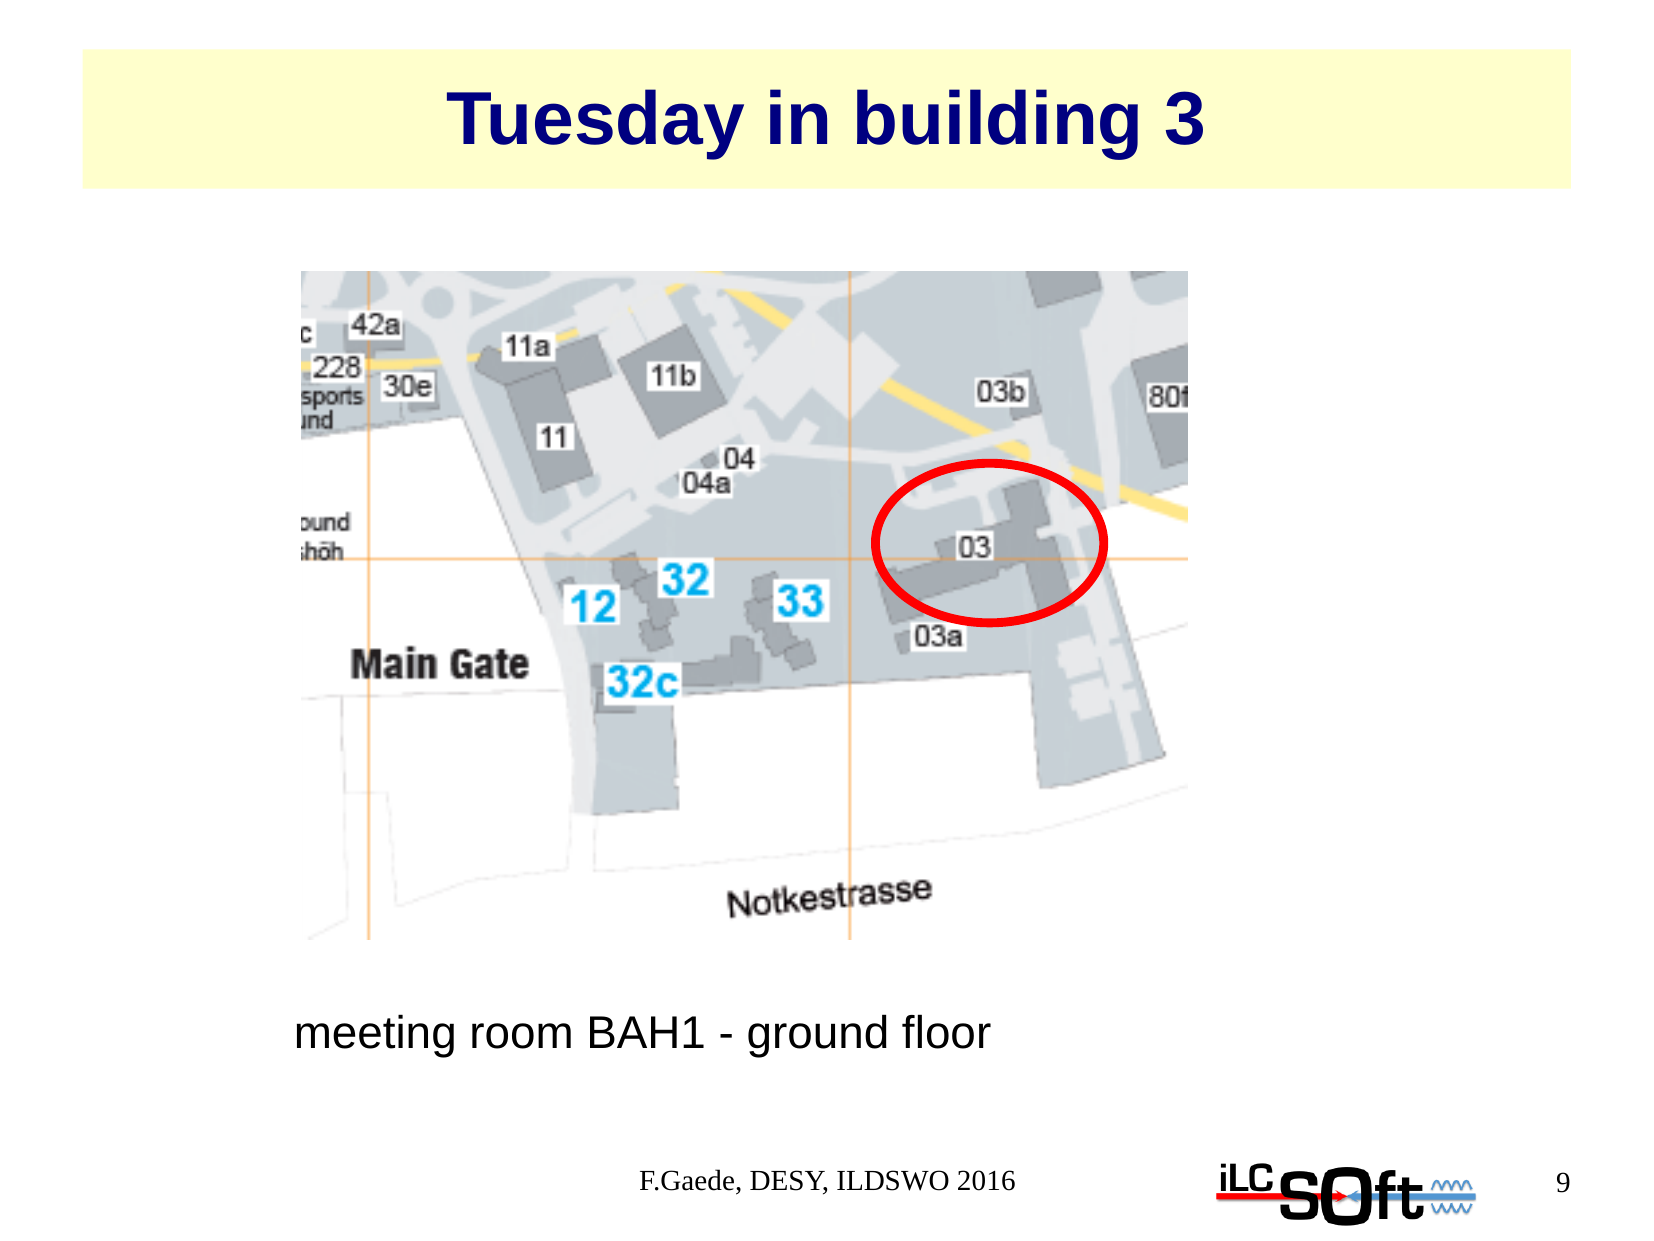

# Tuesday in building 3
meeting room BAH1 - ground floor
9